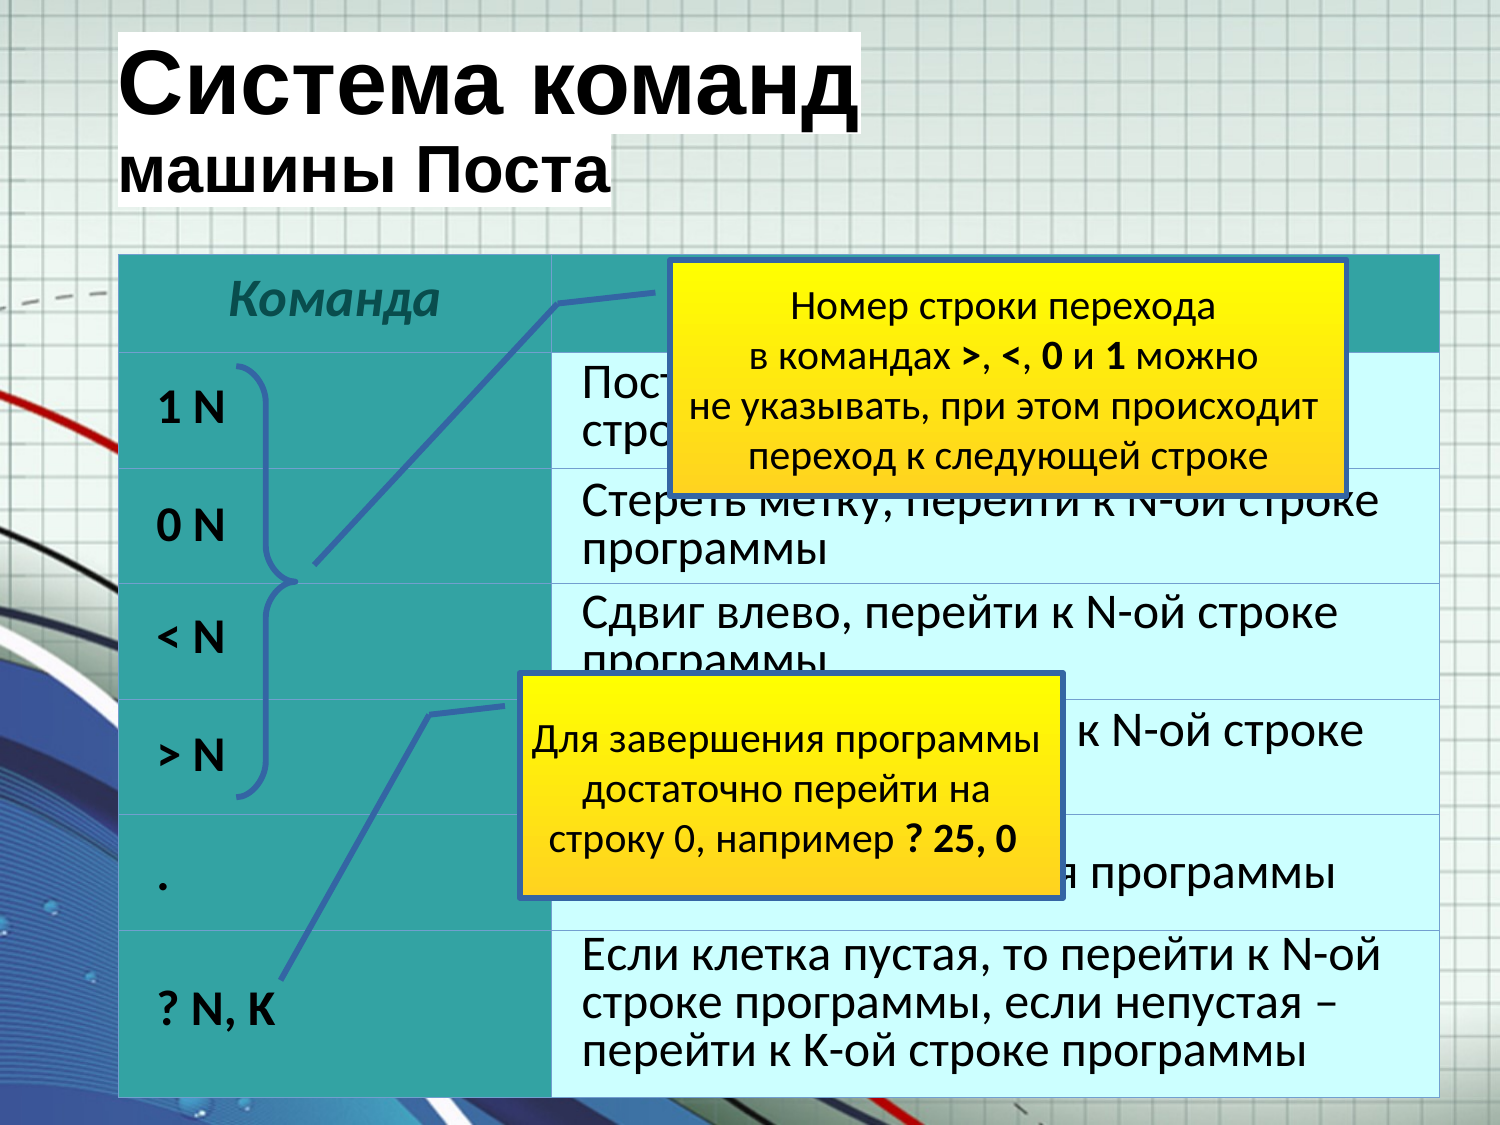

# Система команд машины Поста
| Команда | Действие |
| --- | --- |
| | |
| | |
| | |
| | |
| | |
| | |
Номер строки перехода
в командах >, <, 0 и 1 можно
не указывать, при этом происходит
переход к следующей строке
Поставить метку, перейти к N-ой строке программы
1 N
Стереть метку, перейти к N-ой строке программы
0 N
Сдвиг влево, перейти к N-ой строке программы
< N
Для завершения программы
достаточно перейти на
строку 0, например ? 25, 0
Сдвиг вправо, перейти к N-ой строке программы
> N
Остановка выполнения программы
.
Если клетка пустая, то перейти к N-ой строке программы, если непустая – перейти к K-ой строке программы
? N, K